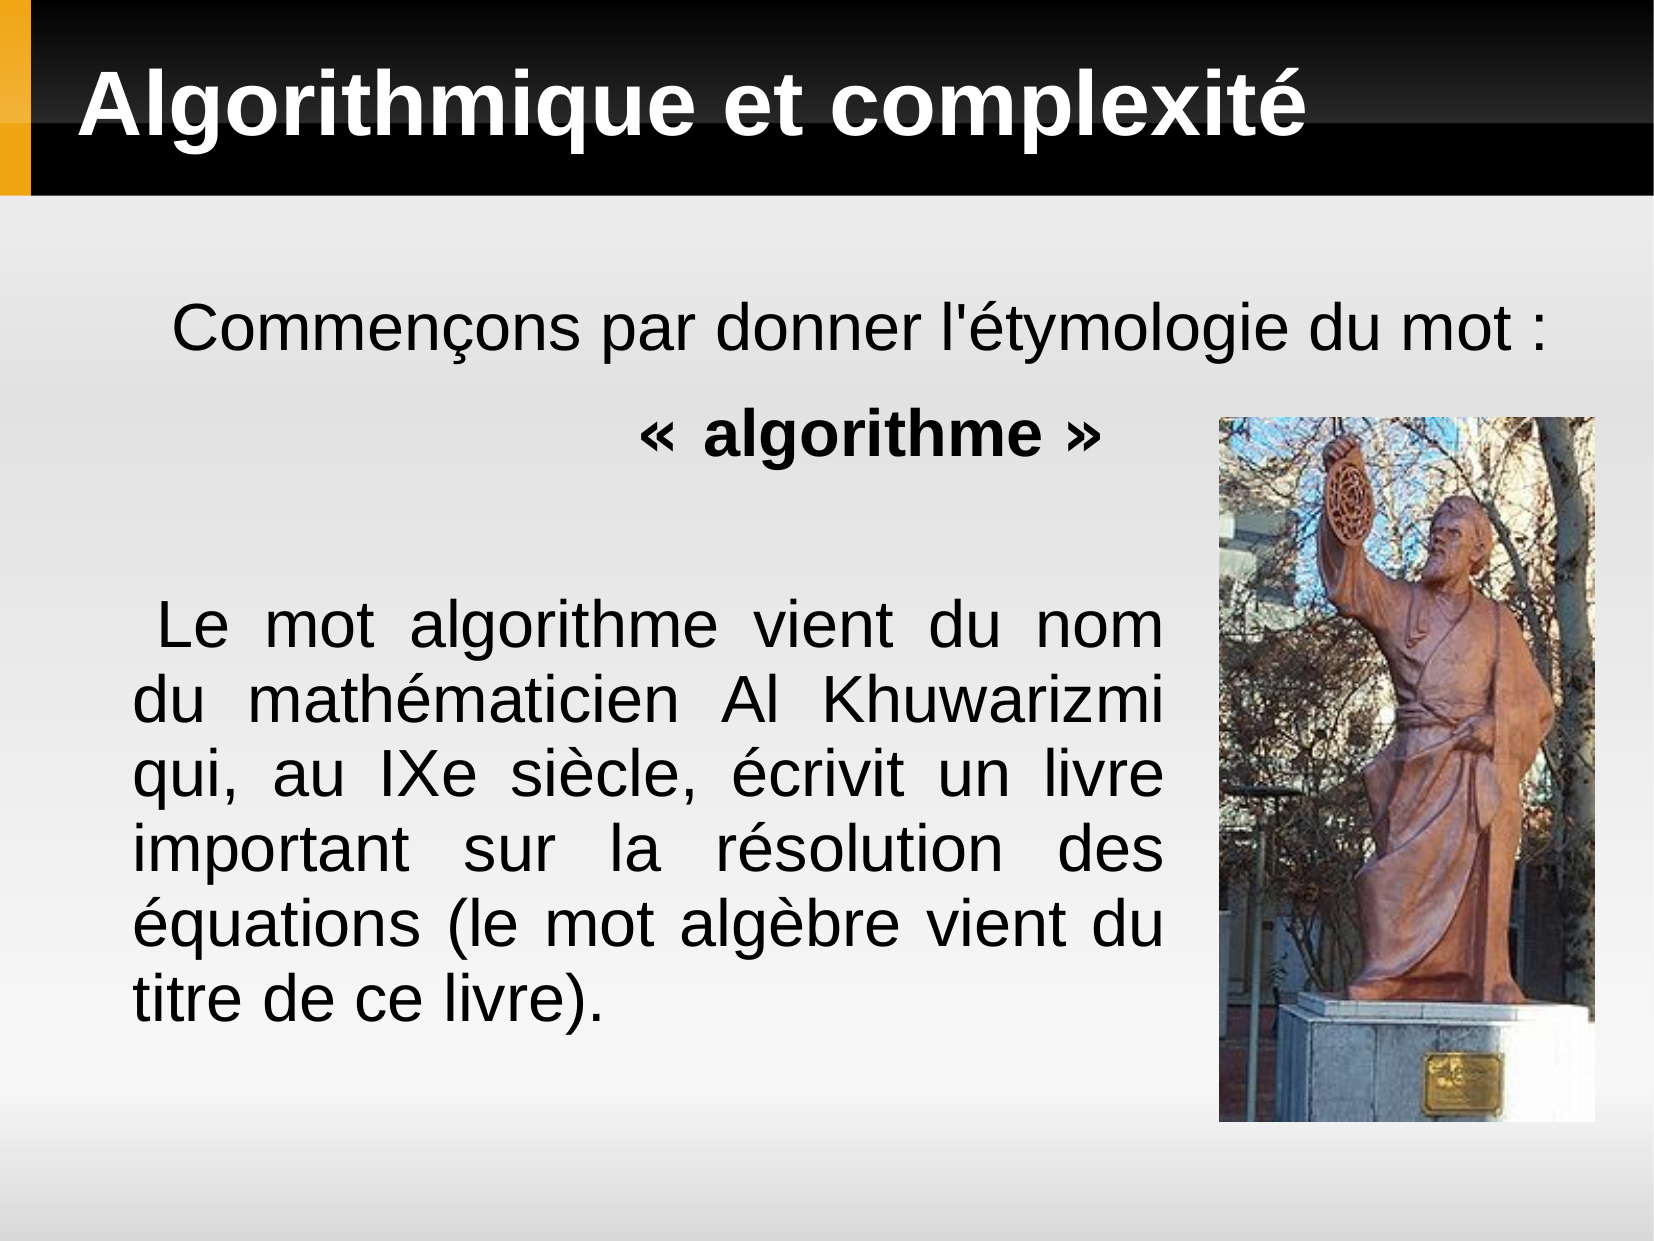

# Algorithmique et complexité
Commençons par donner l'étymologie du mot :
« algorithme »
Le mot algorithme vient du nom du mathématicien Al Khuwarizmi qui, au IXe siècle, écrivit un livre important sur la résolution des équations (le mot algèbre vient du titre de ce livre).